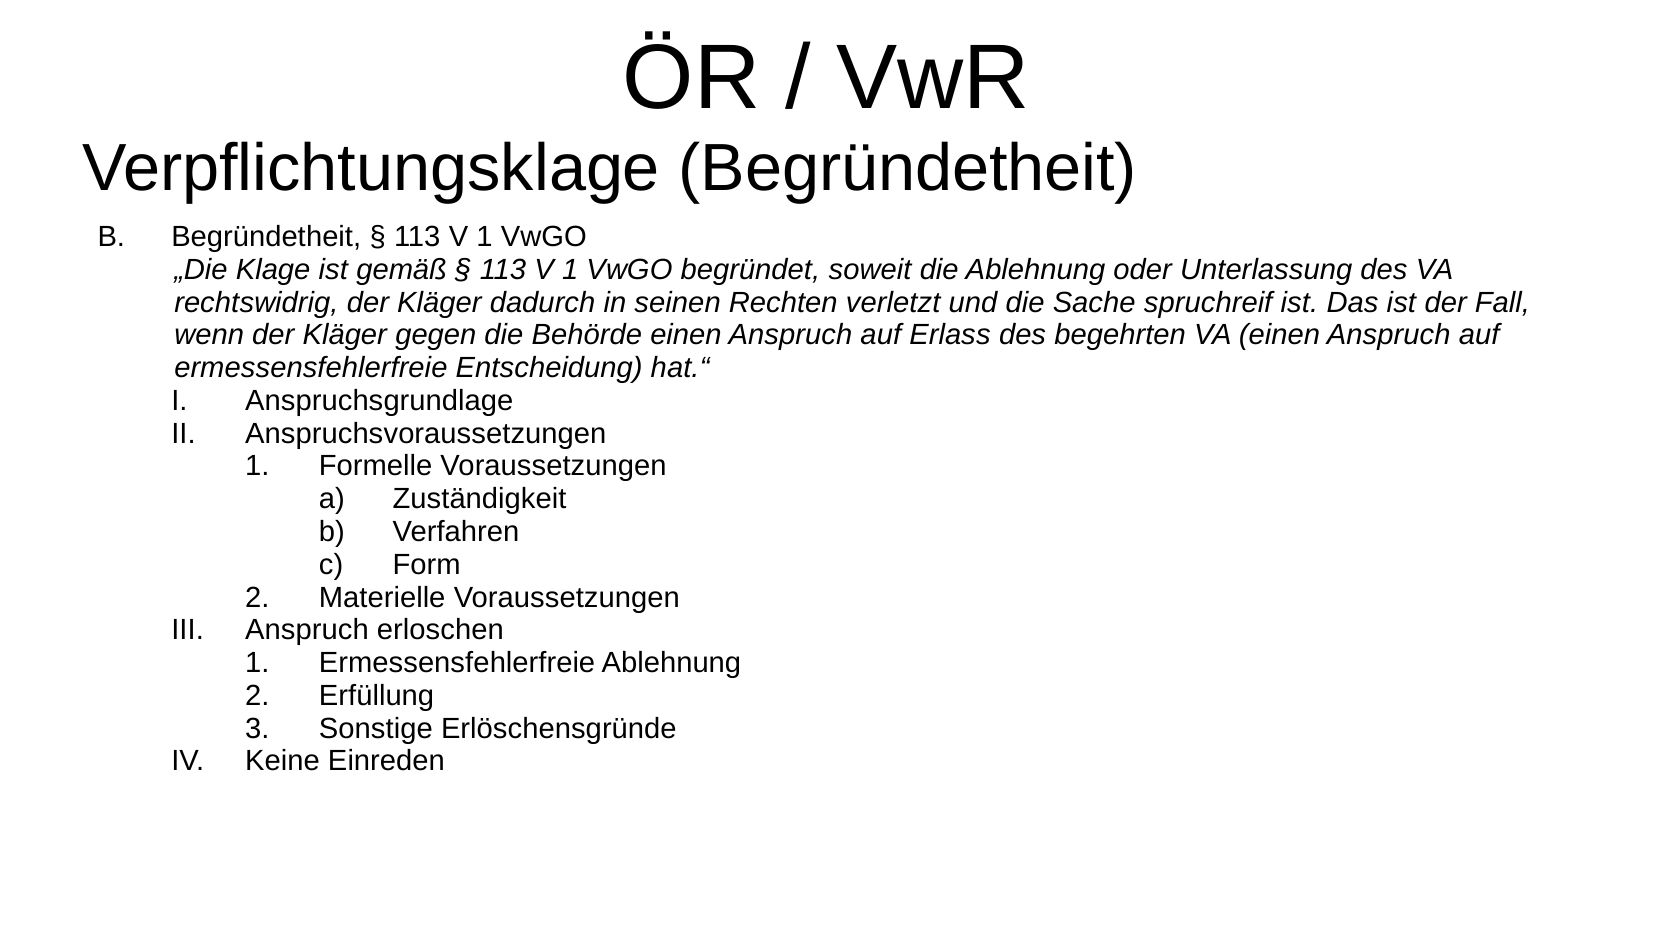

# ÖR / VwR
Verpflichtungsklage (Begründetheit)
B.	Begründetheit, § 113 V 1 VwGO
„Die Klage ist gemäß § 113 V 1 VwGO begründet, soweit die Ablehnung oder Unterlassung des VA rechtswidrig, der Kläger dadurch in seinen Rechten verletzt und die Sache spruchreif ist. Das ist der Fall, wenn der Kläger gegen die Behörde einen Anspruch auf Erlass des begehrten VA (einen Anspruch auf ermessensfehlerfreie Entscheidung) hat.“
	I.	Anspruchsgrundlage
	II.	Anspruchsvoraussetzungen
		1.	Formelle Voraussetzungen
			a)	Zuständigkeit
			b)	Verfahren
			c)	Form
		2.	Materielle Voraussetzungen
	III.	Anspruch erloschen
		1.	Ermessensfehlerfreie Ablehnung
		2.	Erfüllung
		3.	Sonstige Erlöschensgründe
	IV.	Keine Einreden